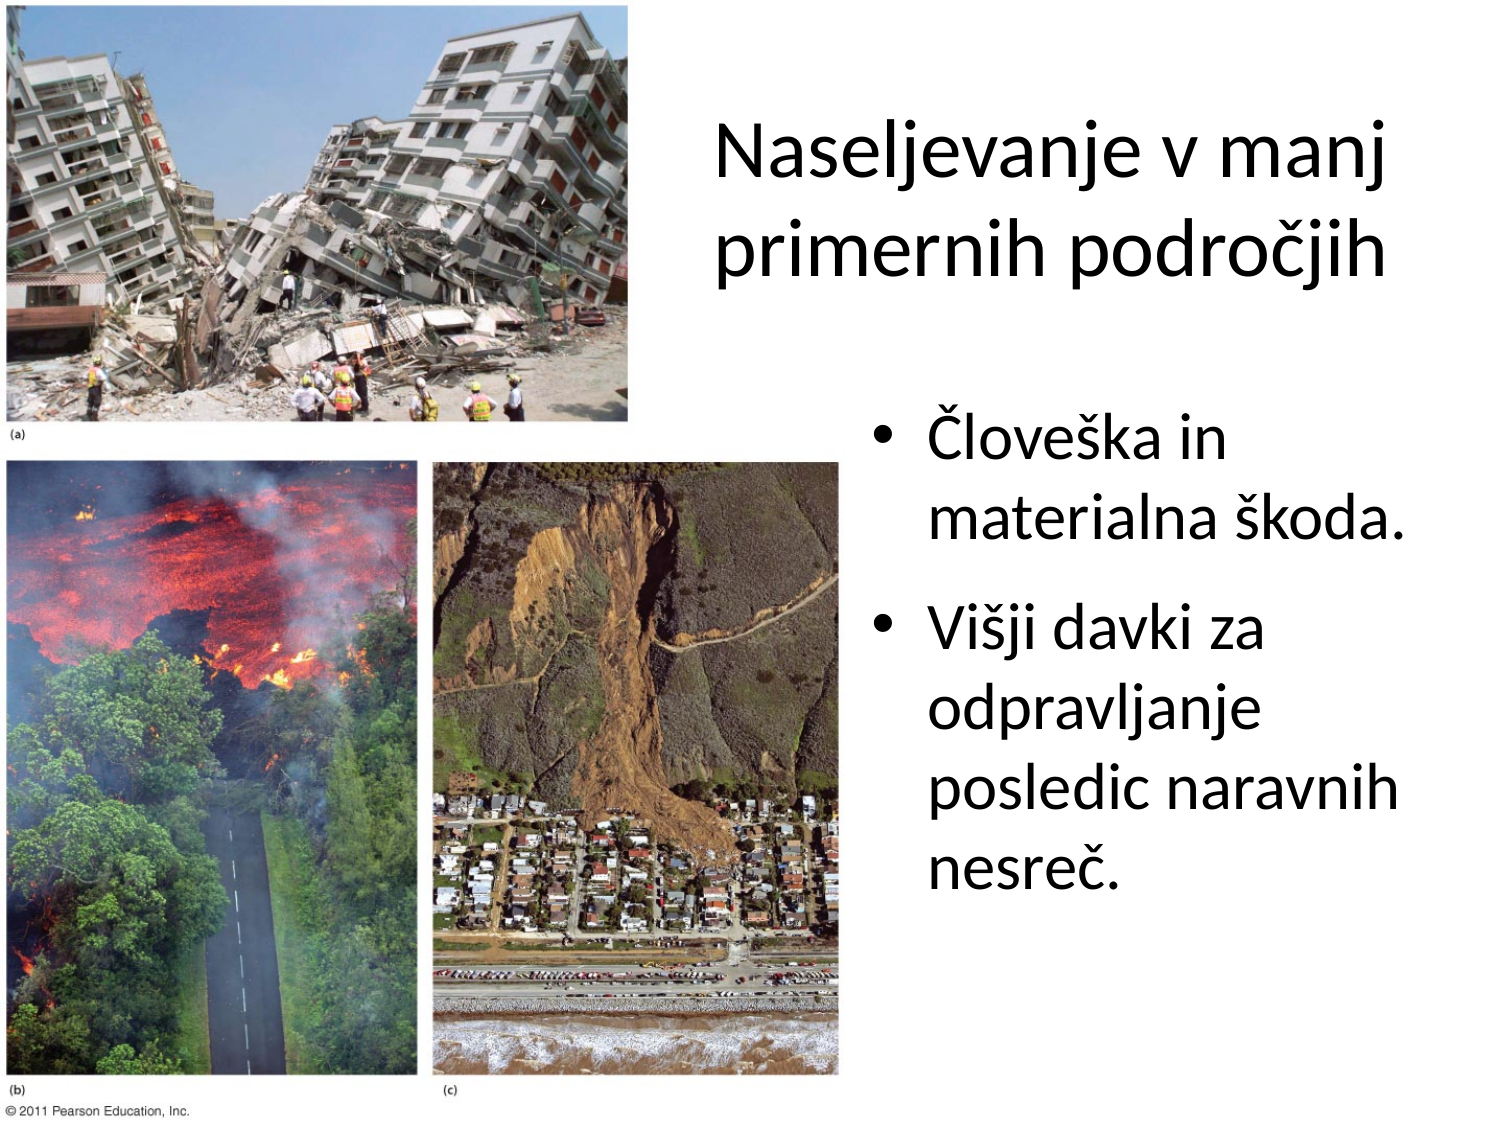

# Naseljevanje v manj primernih področjih
Človeška in materialna škoda.
Višji davki za odpravljanje posledic naravnih nesreč.